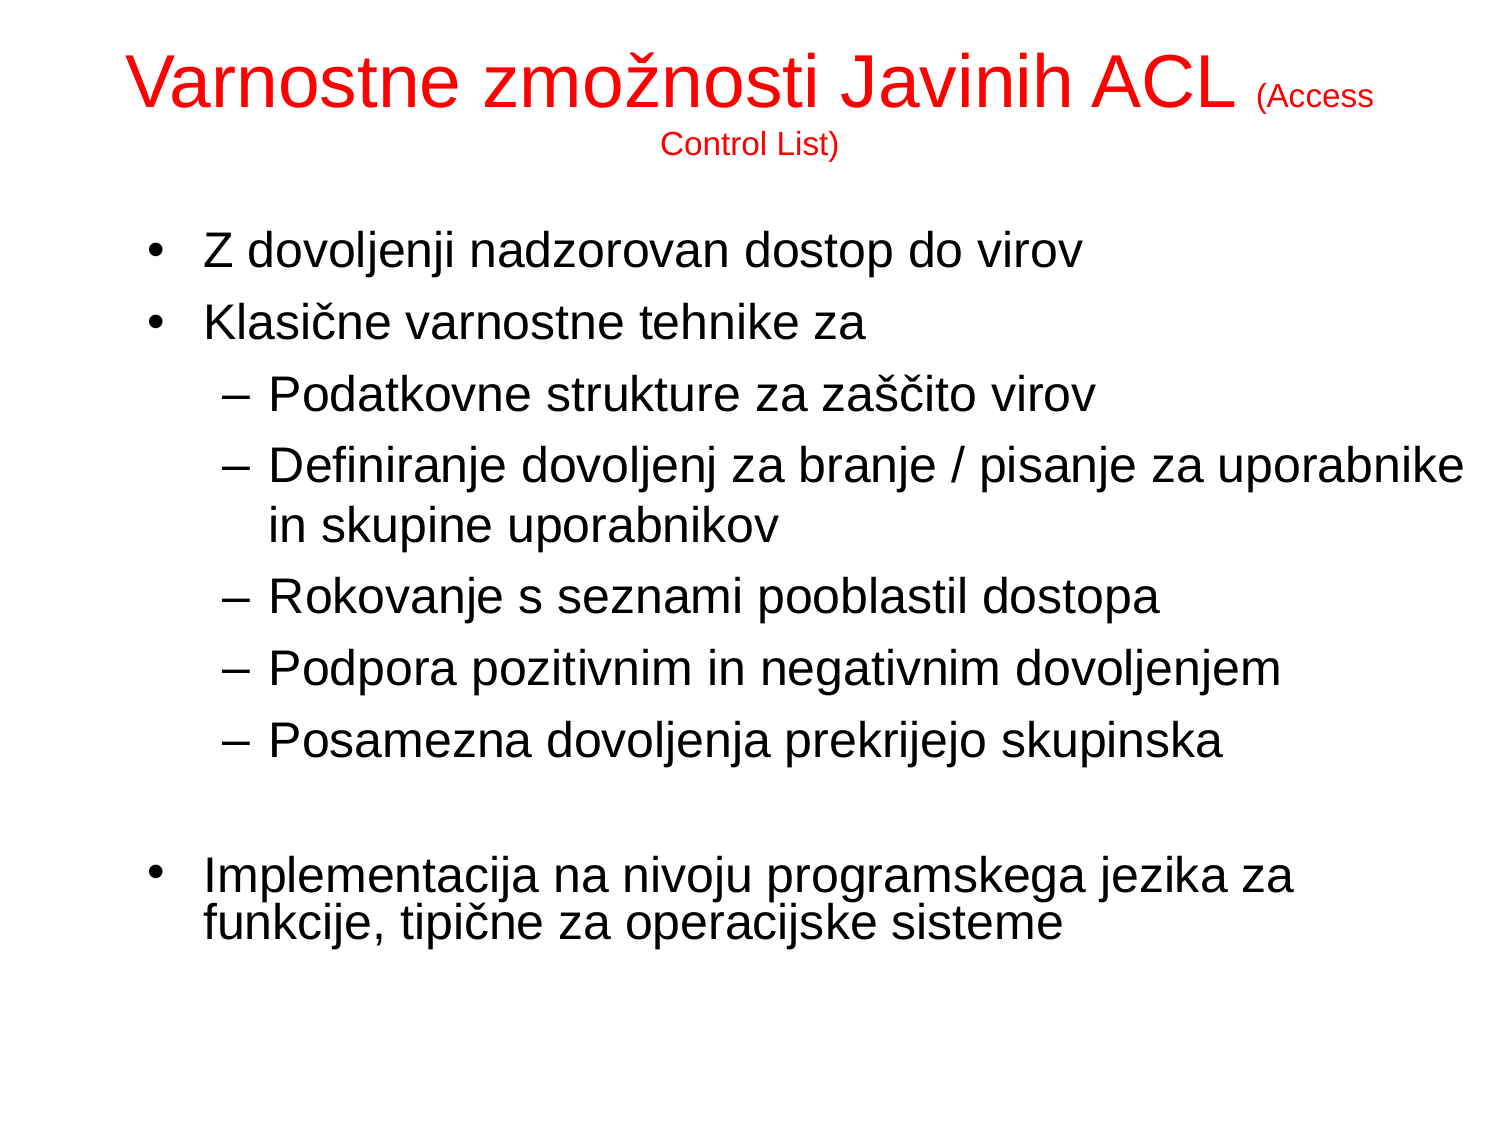

# Varnostne zmožnosti Javinih ACL (Access Control List)
Z dovoljenji nadzorovan dostop do virov
Klasične varnostne tehnike za
Podatkovne strukture za zaščito virov
Definiranje dovoljenj za branje / pisanje za uporabnike in skupine uporabnikov
Rokovanje s seznami pooblastil dostopa
Podpora pozitivnim in negativnim dovoljenjem
Posamezna dovoljenja prekrijejo skupinska
Implementacija na nivoju programskega jezika za funkcije, tipične za operacijske sisteme